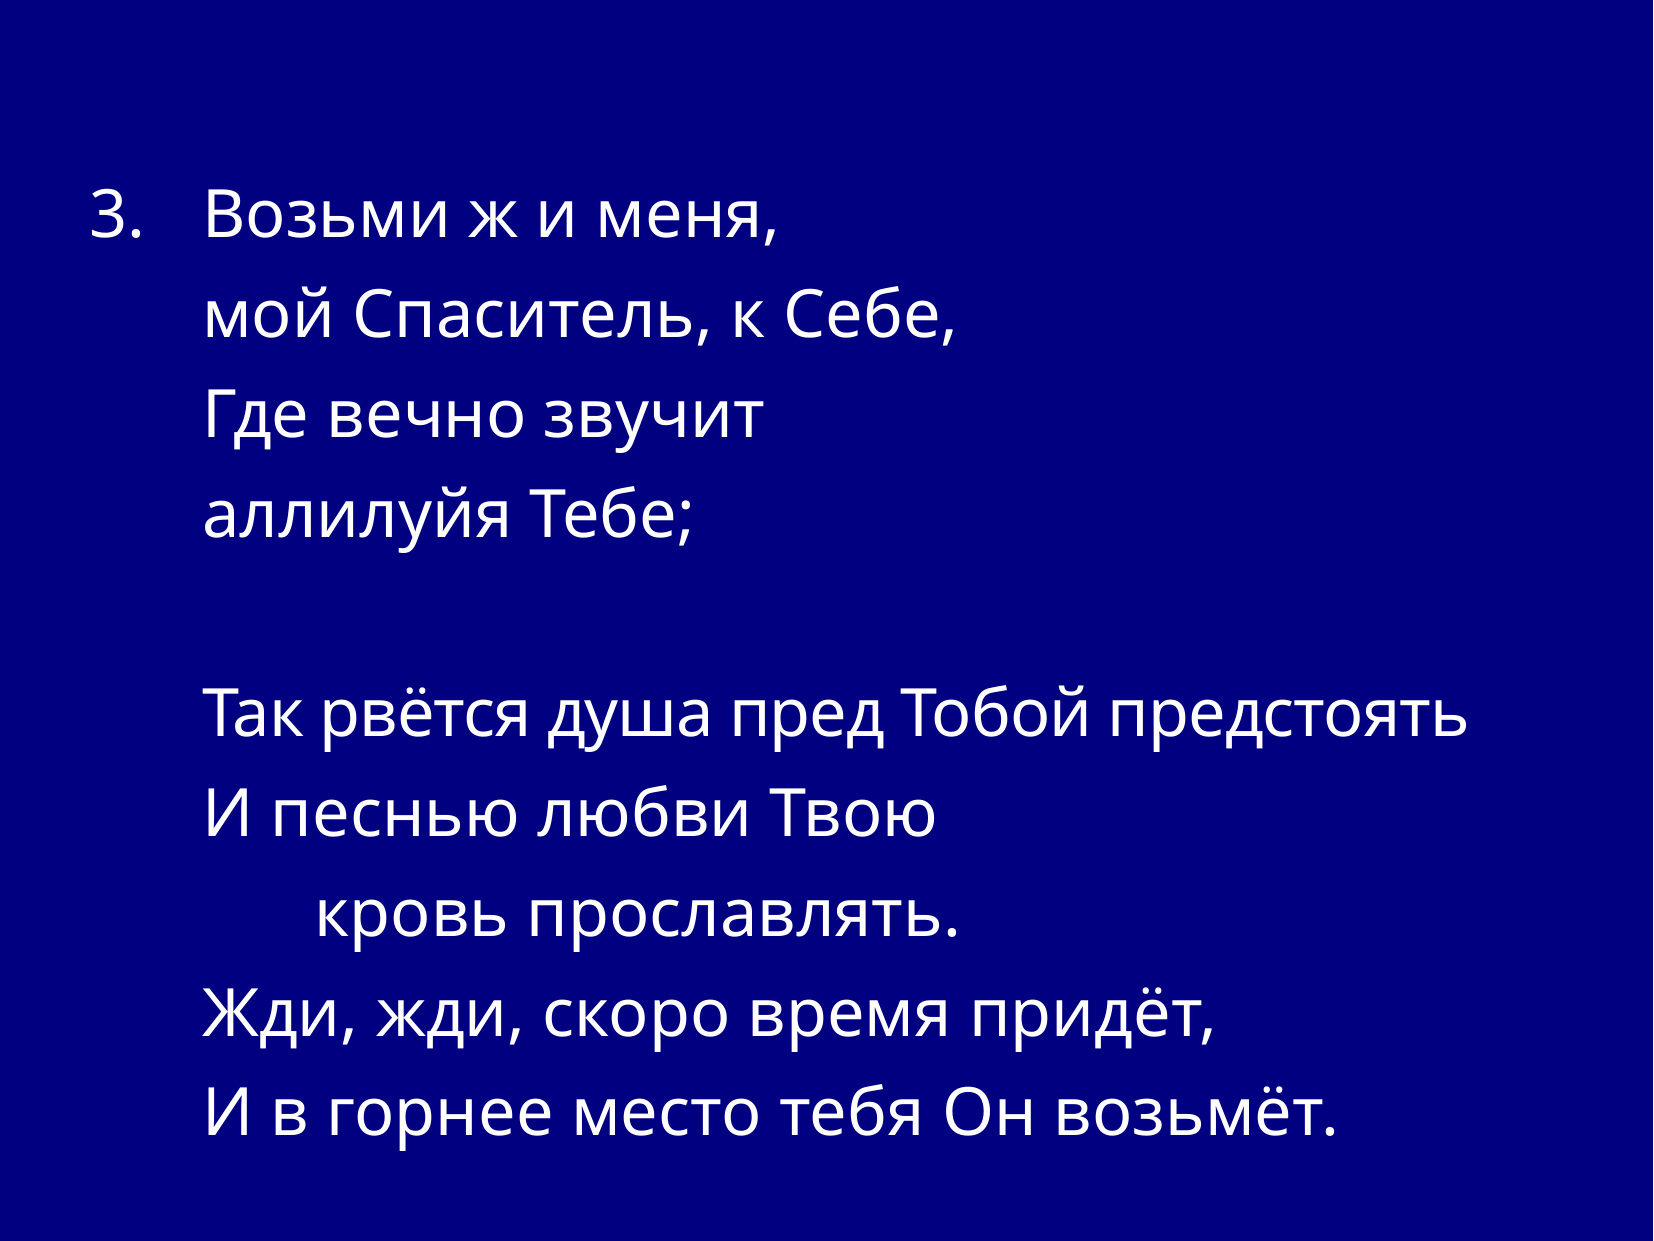

3.	Возьми ж и меня,
	мой Спаситель, к Себе,
	Где вечно звучит
	аллилуйя Тебе;
	Так рвётся душа пред Тобой предстоять
	И песнью любви Твою
		кровь прославлять.
	Жди, жди, скоро время придёт,
	И в горнее место тебя Он возьмёт.